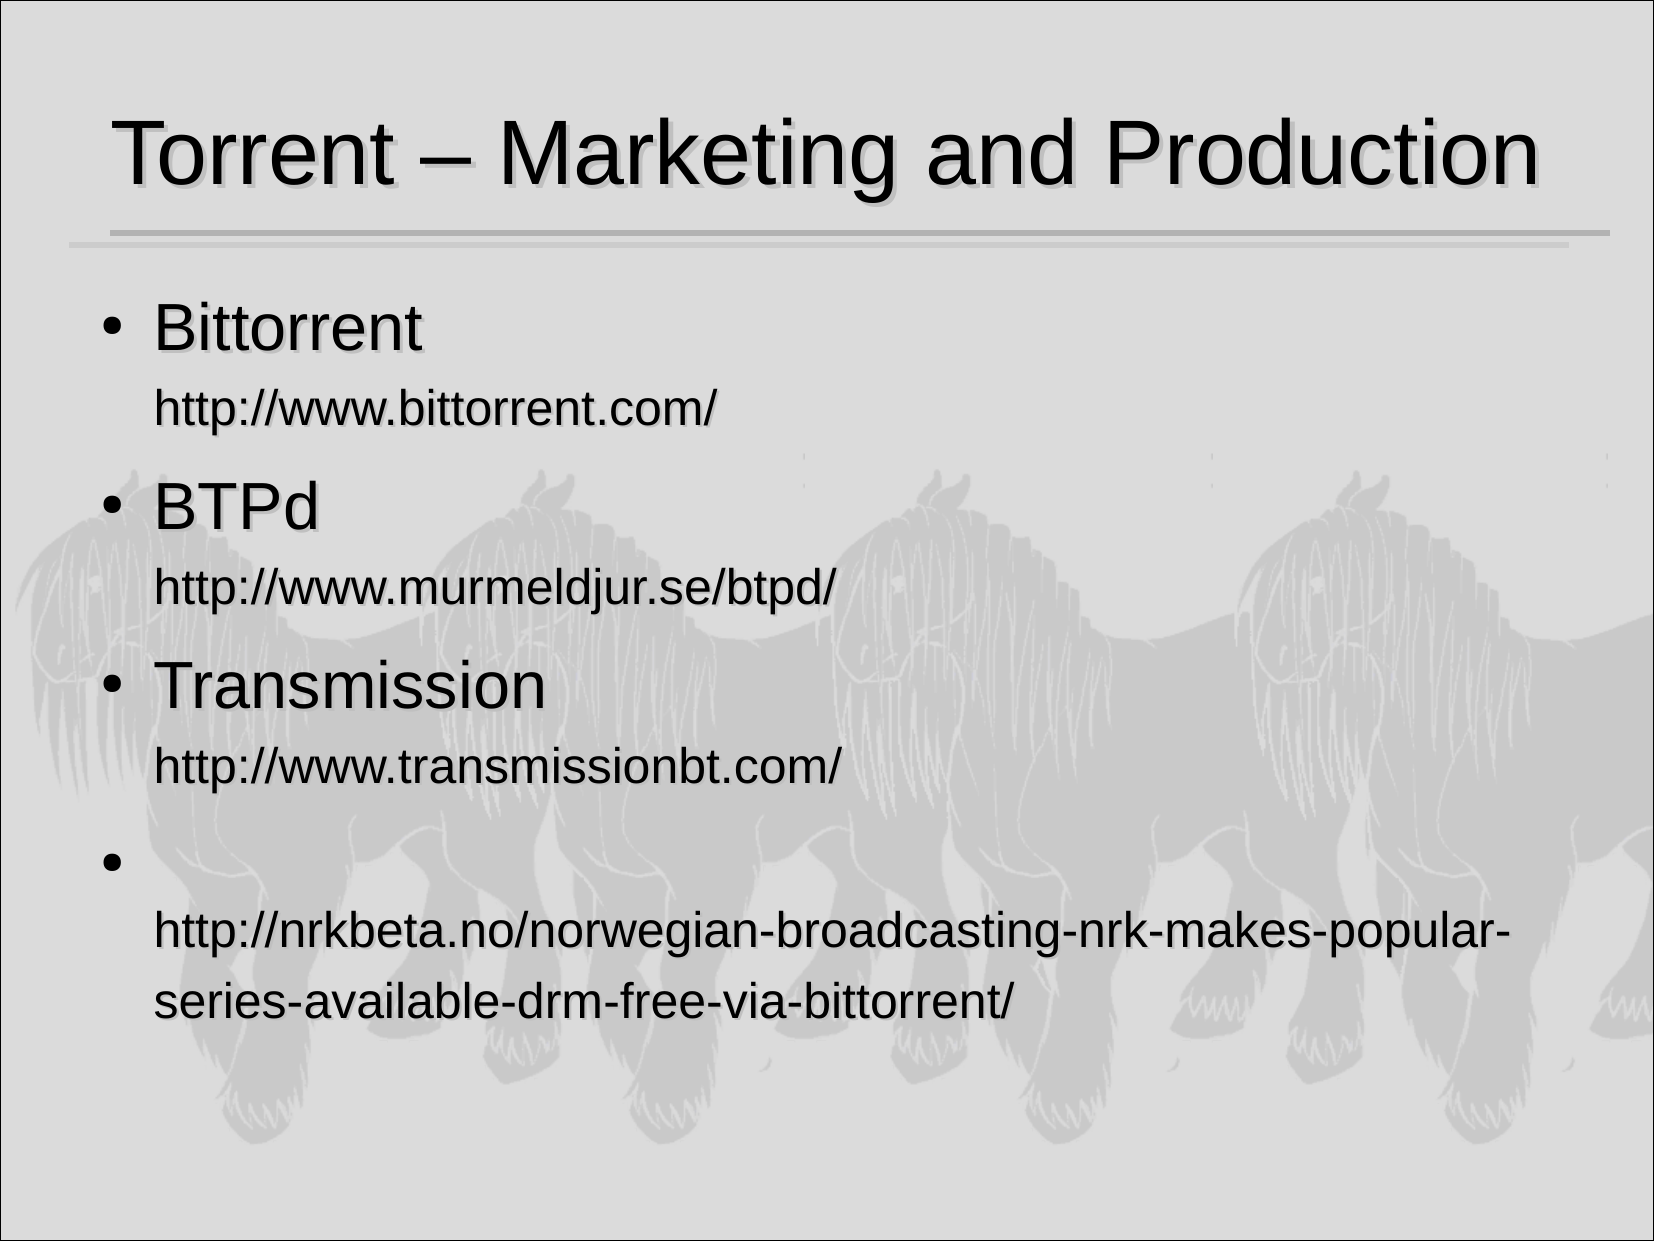

# Torrent – Marketing and Production
Bittorrent
http://www.bittorrent.com/
BTPd
http://www.murmeldjur.se/btpd/
Transmission
http://www.transmissionbt.com/
http://nrkbeta.no/norwegian-broadcasting-nrk-makes-popular-series-available-drm-free-via-bittorrent/